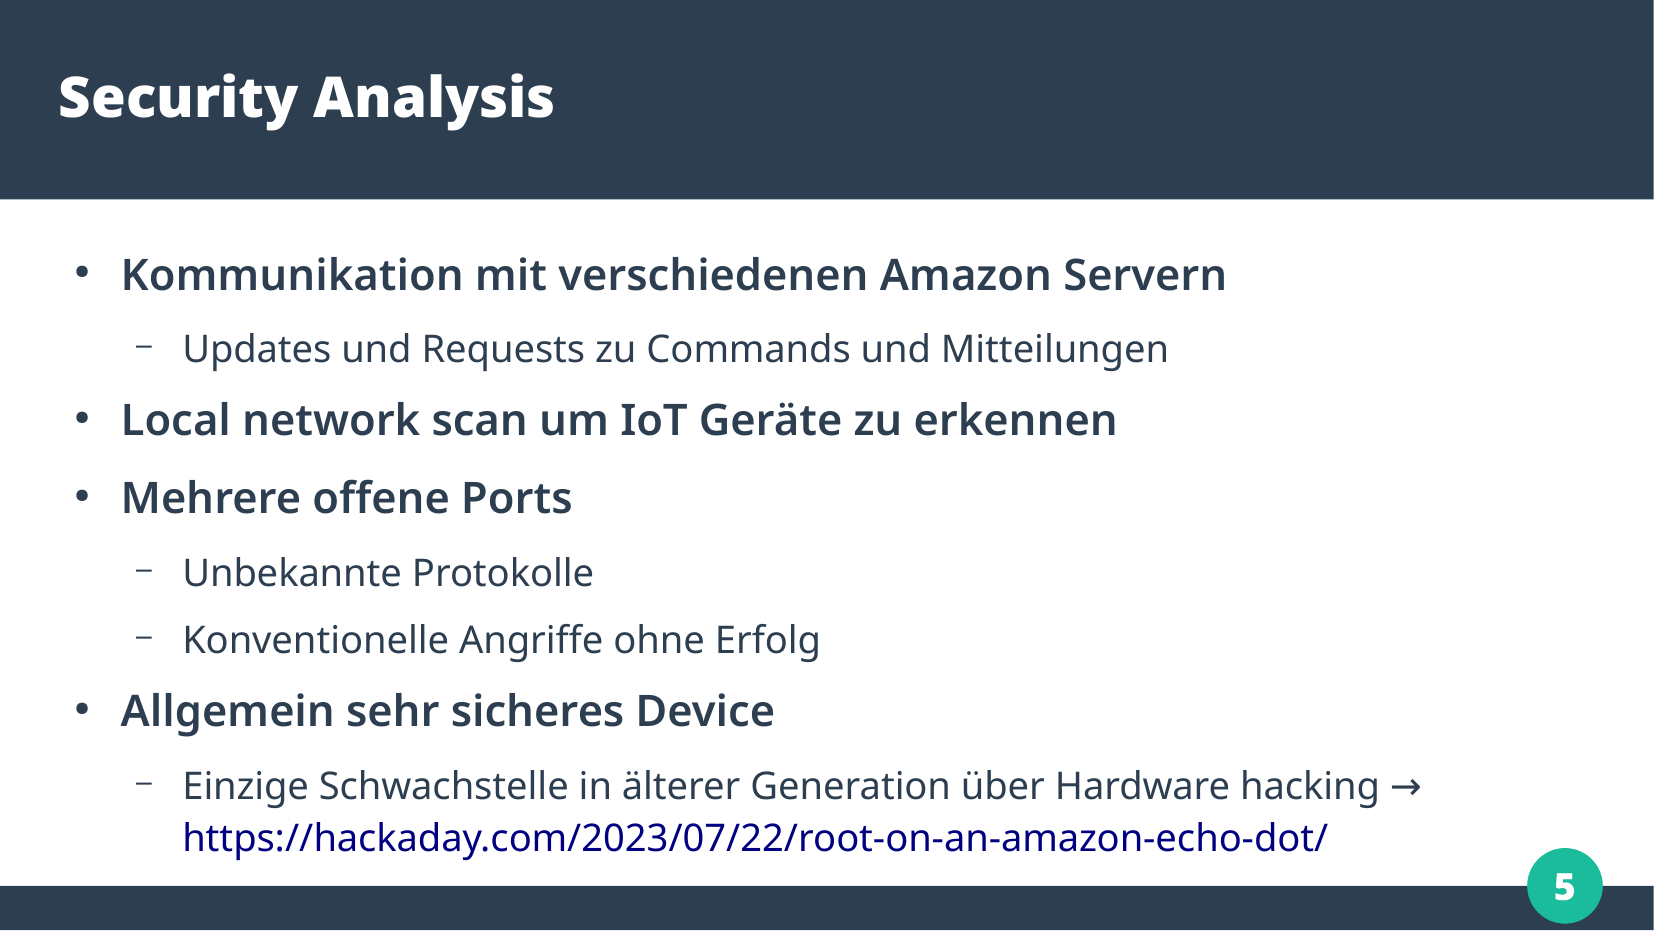

# Security Analysis
Kommunikation mit verschiedenen Amazon Servern
Updates und Requests zu Commands und Mitteilungen
Local network scan um IoT Geräte zu erkennen
Mehrere offene Ports
Unbekannte Protokolle
Konventionelle Angriffe ohne Erfolg
Allgemein sehr sicheres Device
Einzige Schwachstelle in älterer Generation über Hardware hacking → https://hackaday.com/2023/07/22/root-on-an-amazon-echo-dot/